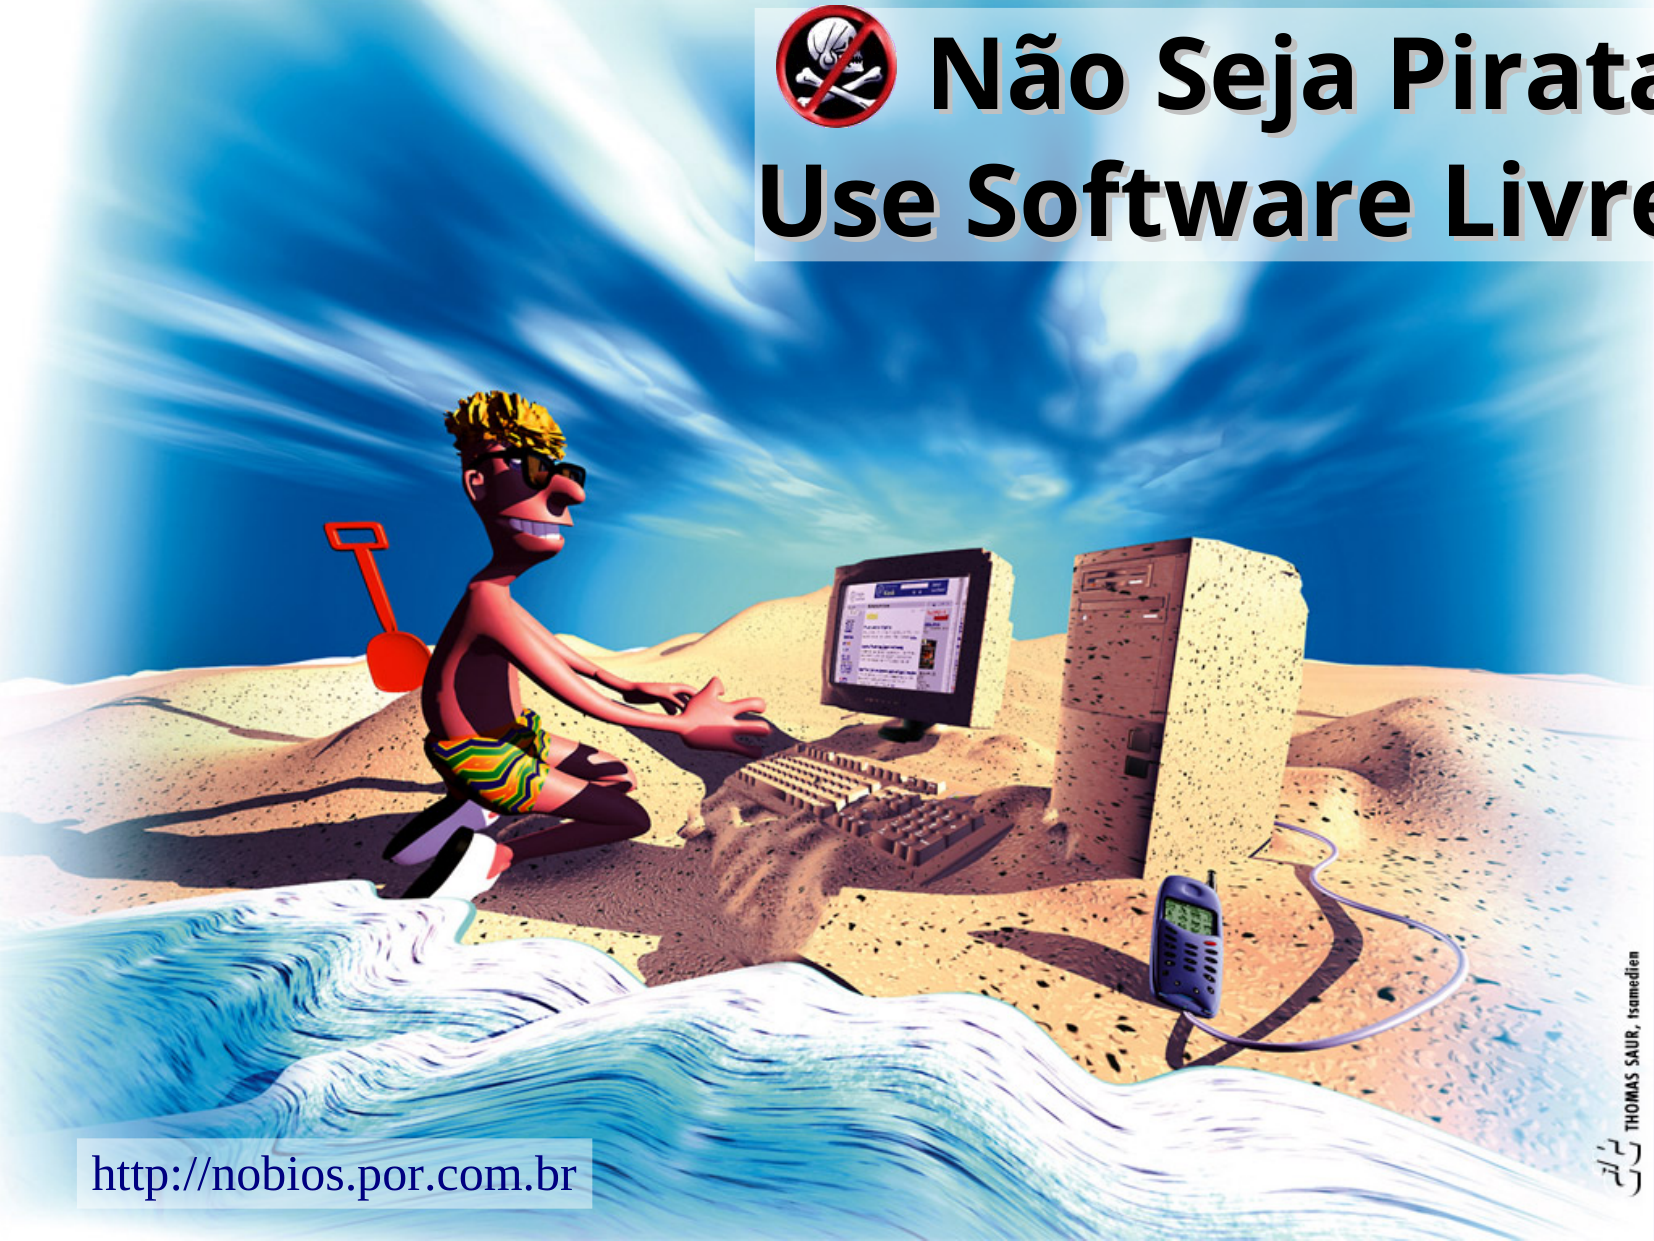

Não Seja Pirata
Use Software Livre
http://nobios.por.com.br